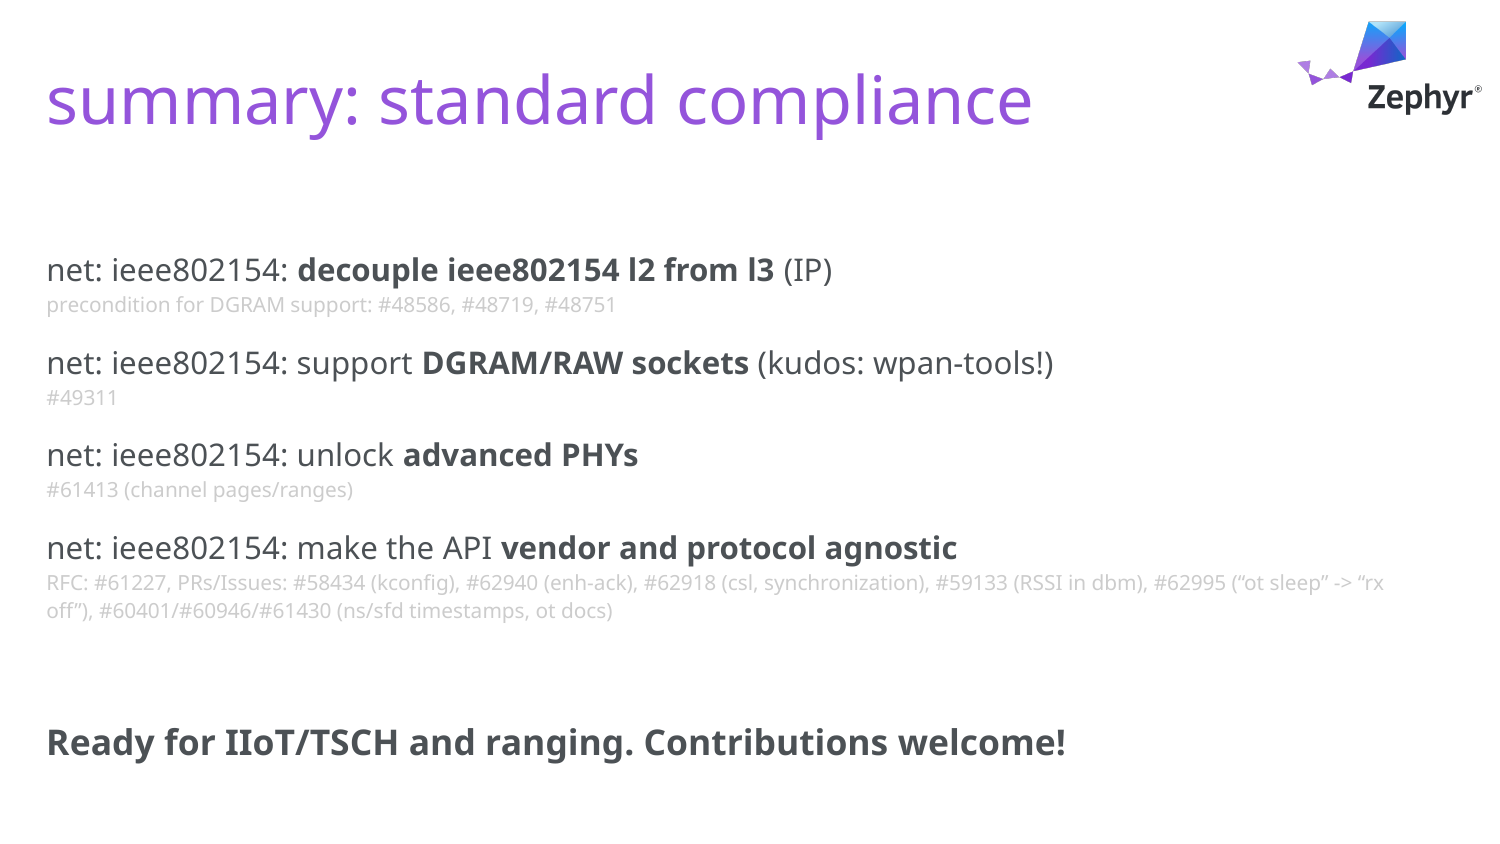

summary: standard compliance
# net: ieee802154: decouple ieee802154 l2 from l3 (IP) precondition for DGRAM support: #48586, #48719, #48751
net: ieee802154: support DGRAM/RAW sockets (kudos: wpan-tools!)
#49311
net: ieee802154: unlock advanced PHYs
#61413 (channel pages/ranges)
net: ieee802154: make the API vendor and protocol agnostic
RFC: #61227, PRs/Issues: #58434 (kconfig), #62940 (enh-ack), #62918 (csl, synchronization), #59133 (RSSI in dbm), #62995 (“ot sleep” -> “rx off”), #60401/#60946/#61430 (ns/sfd timestamps, ot docs)
Ready for IIoT/TSCH and ranging. Contributions welcome!